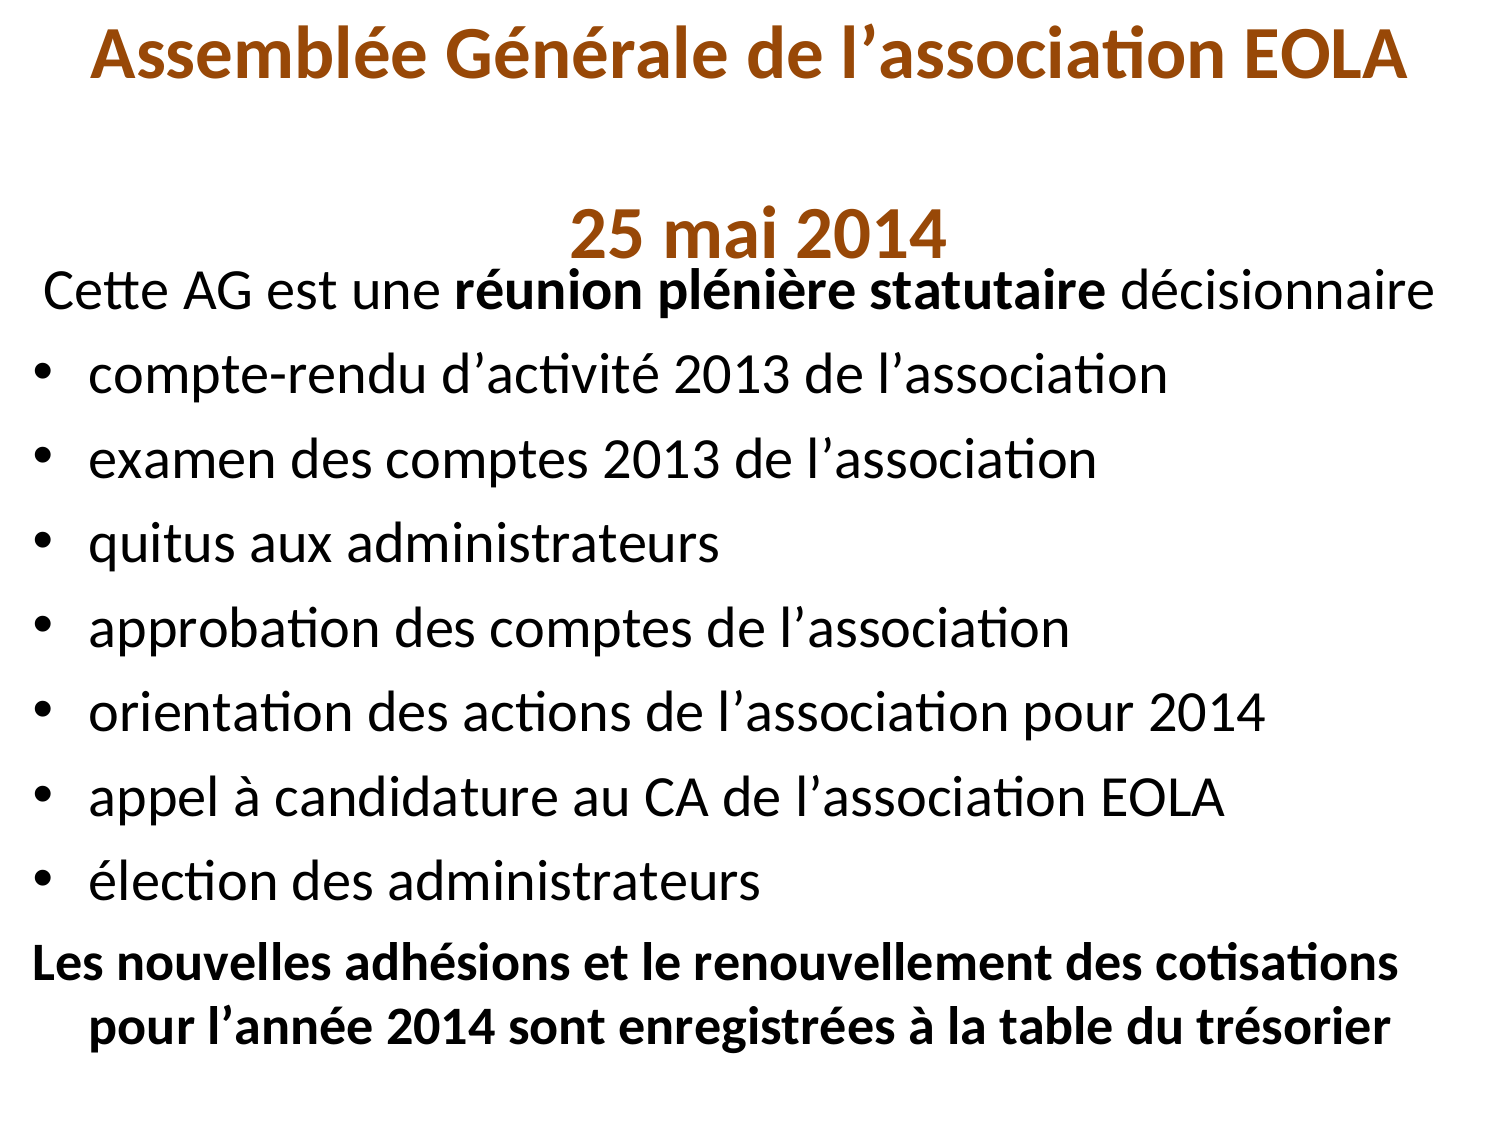

# Assemblée Générale de l’association EOLA 25 mai 2014
 Cette AG est une réunion plénière statutaire décisionnaire
compte-rendu d’activité 2013 de l’association
examen des comptes 2013 de l’association
quitus aux administrateurs
approbation des comptes de l’association
orientation des actions de l’association pour 2014
appel à candidature au CA de l’association EOLA
élection des administrateurs
Les nouvelles adhésions et le renouvellement des cotisations pour l’année 2014 sont enregistrées à la table du trésorier